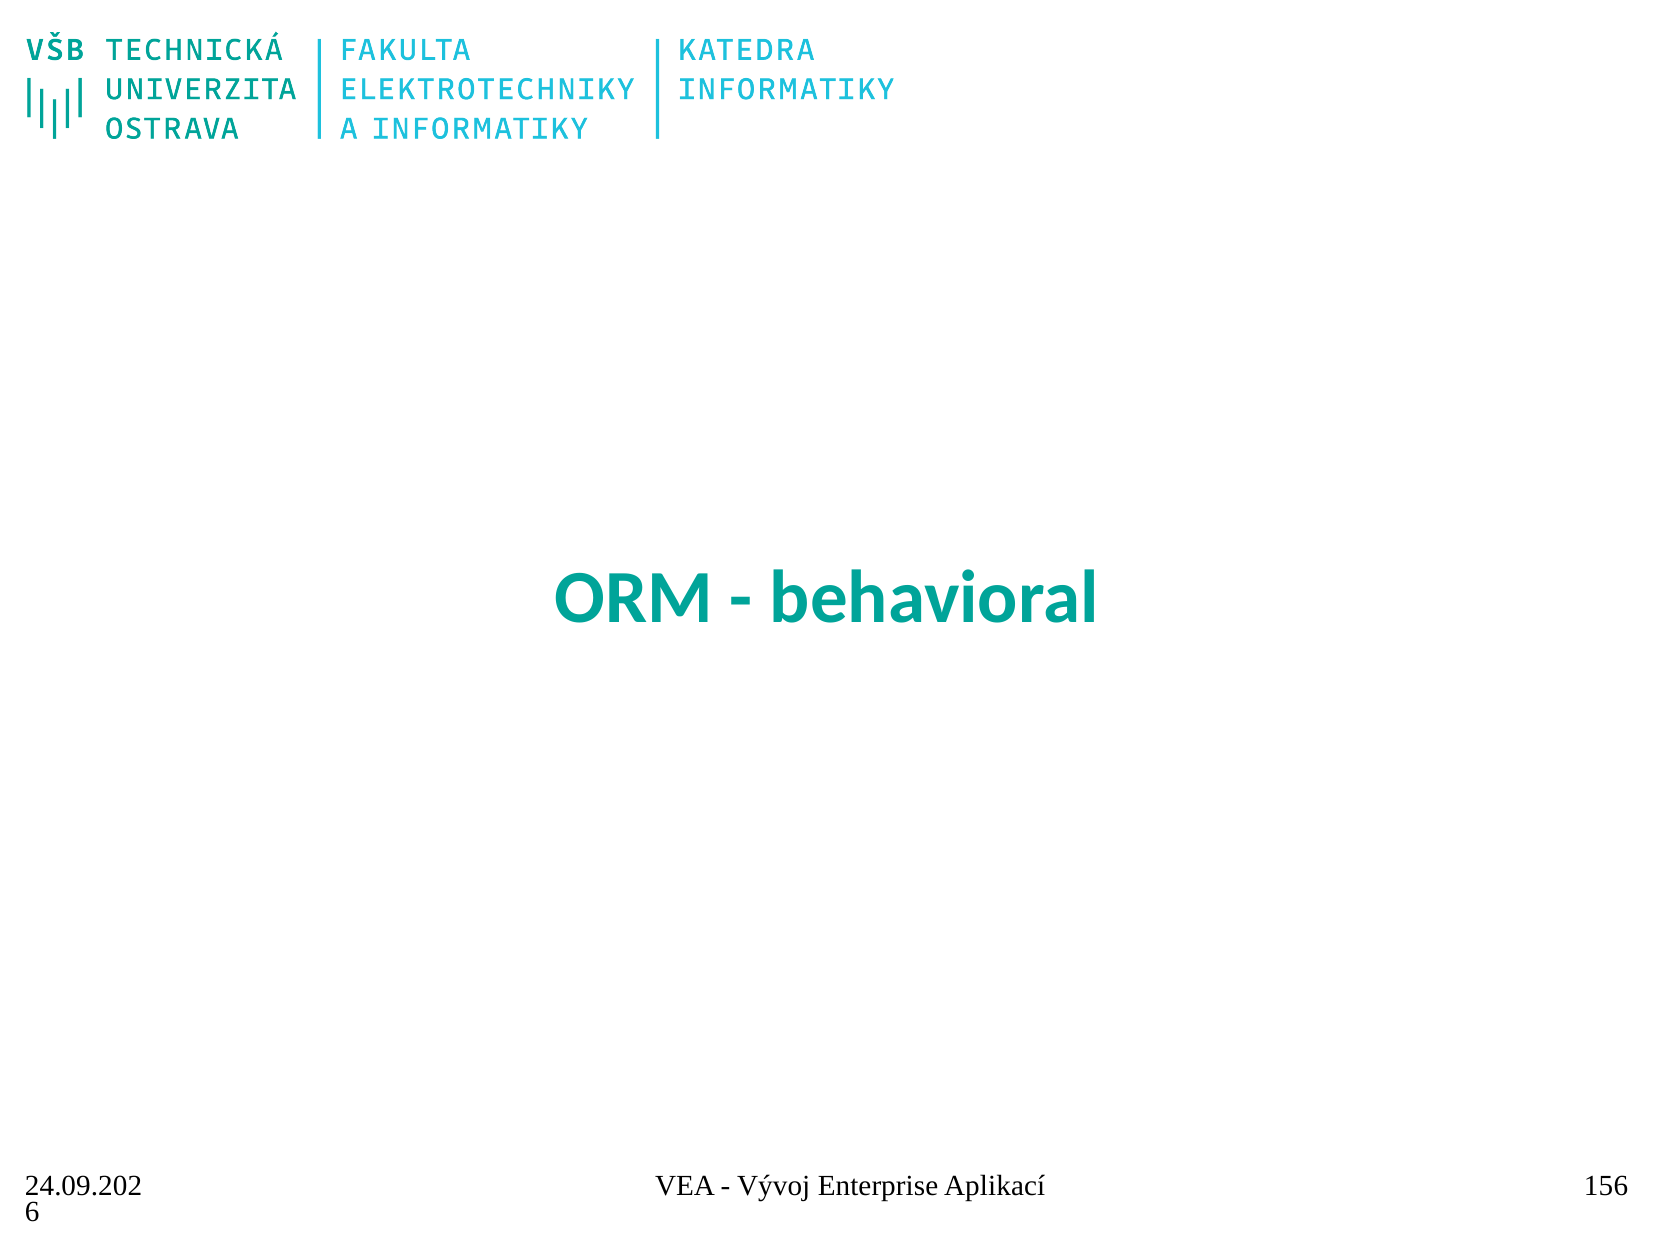

# ORM - behavioral
VEA - Vývoj Enterprise Aplikací
156